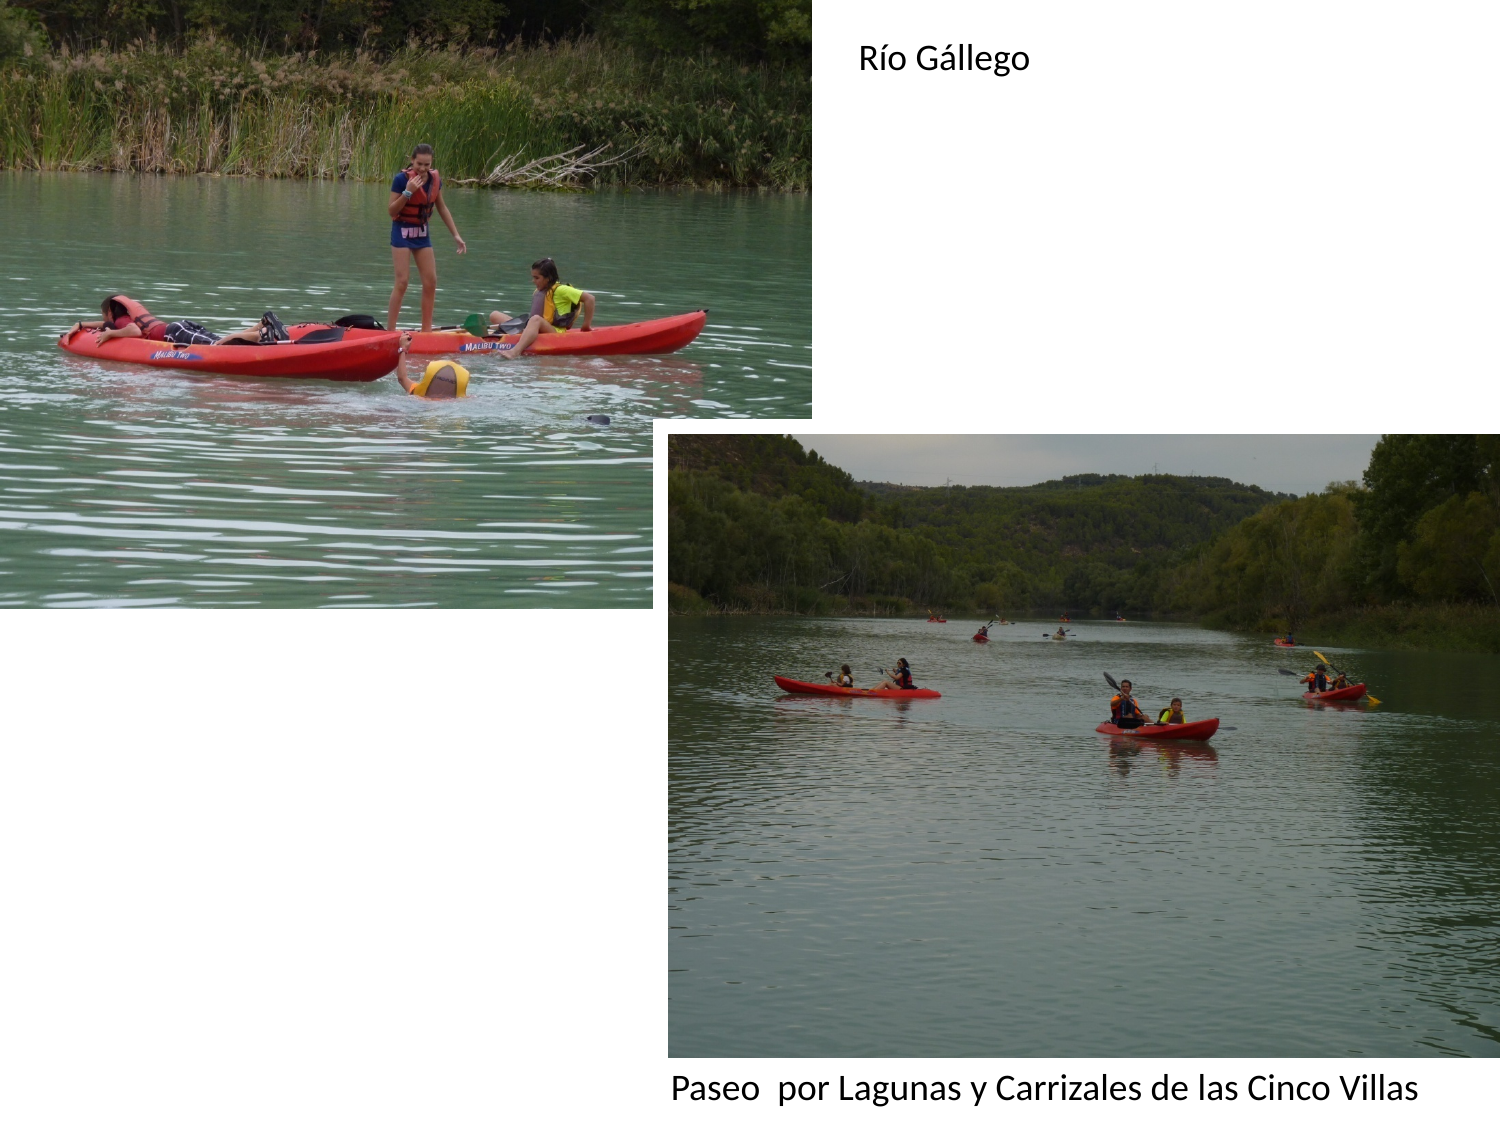

Río Gállego
Paseo por Lagunas y Carrizales de las Cinco Villas